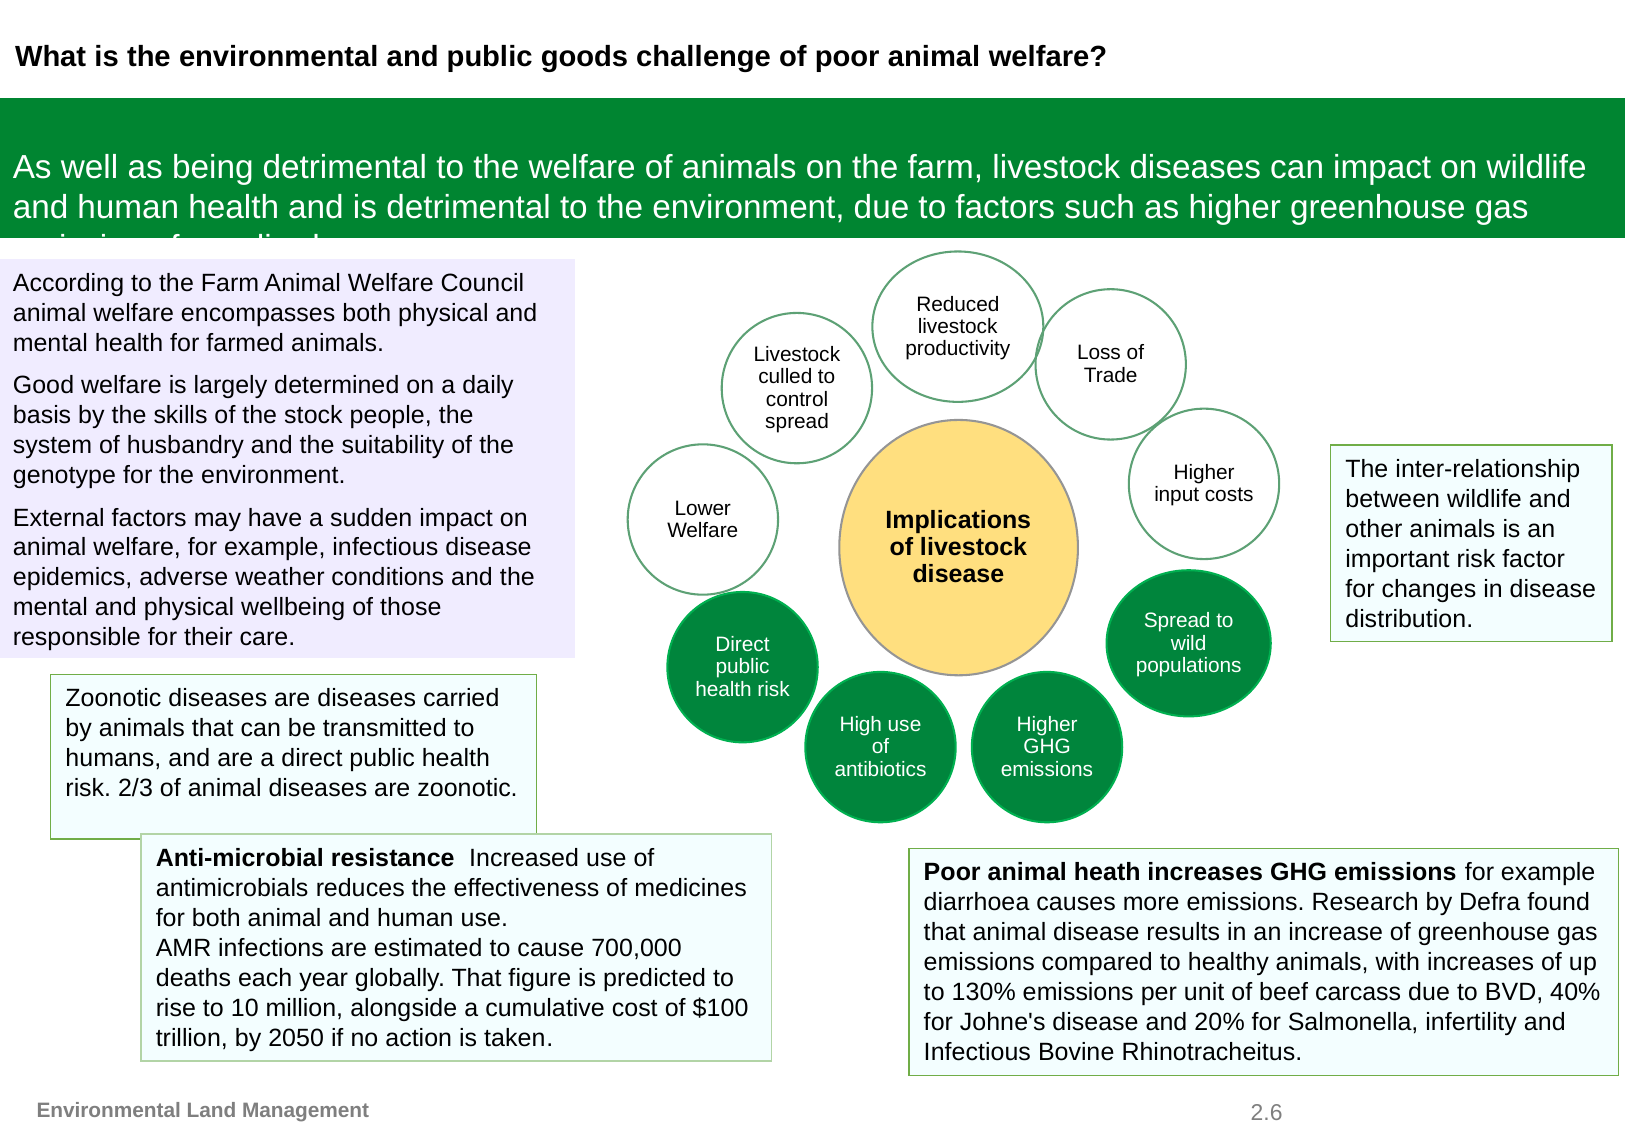

What is the environmental and public goods challenge of poor animal welfare?
As well as being detrimental to the welfare of animals on the farm, livestock diseases can impact on wildlife and human health and is detrimental to the environment, due to factors such as higher greenhouse gas emissions from diarrhoea.
Reduced livestock productivity
Loss of Trade
Livestock culled to control spread
Higher input costs
Implications of livestock disease
Lower Welfare
Spread to wild populations
Direct public health risk
High use of antibiotics
Higher GHG emissions
# Slide 2.6 – What is the environmental and public goods challenge of poor animal welfare?
According to the Farm Animal Welfare Council animal welfare encompasses both physical and mental health for farmed animals.
Good welfare is largely determined on a daily basis by the skills of the stock people, the system of husbandry and the suitability of the genotype for the environment.
External factors may have a sudden impact on animal welfare, for example, infectious disease epidemics, adverse weather conditions and the mental and physical wellbeing of those responsible for their care.
The inter-relationship between wildlife and other animals is an
important risk factor for changes in disease distribution.
Zoonotic diseases are diseases carried by animals that can be transmitted to humans, and are a direct public health risk. 2/3 of animal diseases are zoonotic.
Anti-microbial resistance Increased use of antimicrobials reduces the effectiveness of medicines for both animal and human use.
AMR infections are estimated to cause 700,000 deaths each year globally. That figure is predicted to rise to 10 million, alongside a cumulative cost of $100 trillion, by 2050 if no action is taken.
Poor animal heath increases GHG emissions for example diarrhoea causes more emissions. Research by Defra found that animal disease results in an increase of greenhouse gas emissions compared to healthy animals, with increases of up to 130% emissions per unit of beef carcass due to BVD, 40% for Johne's disease and 20% for Salmonella, infertility and Infectious Bovine Rhinotracheitus.
2.6
Environmental Land Management